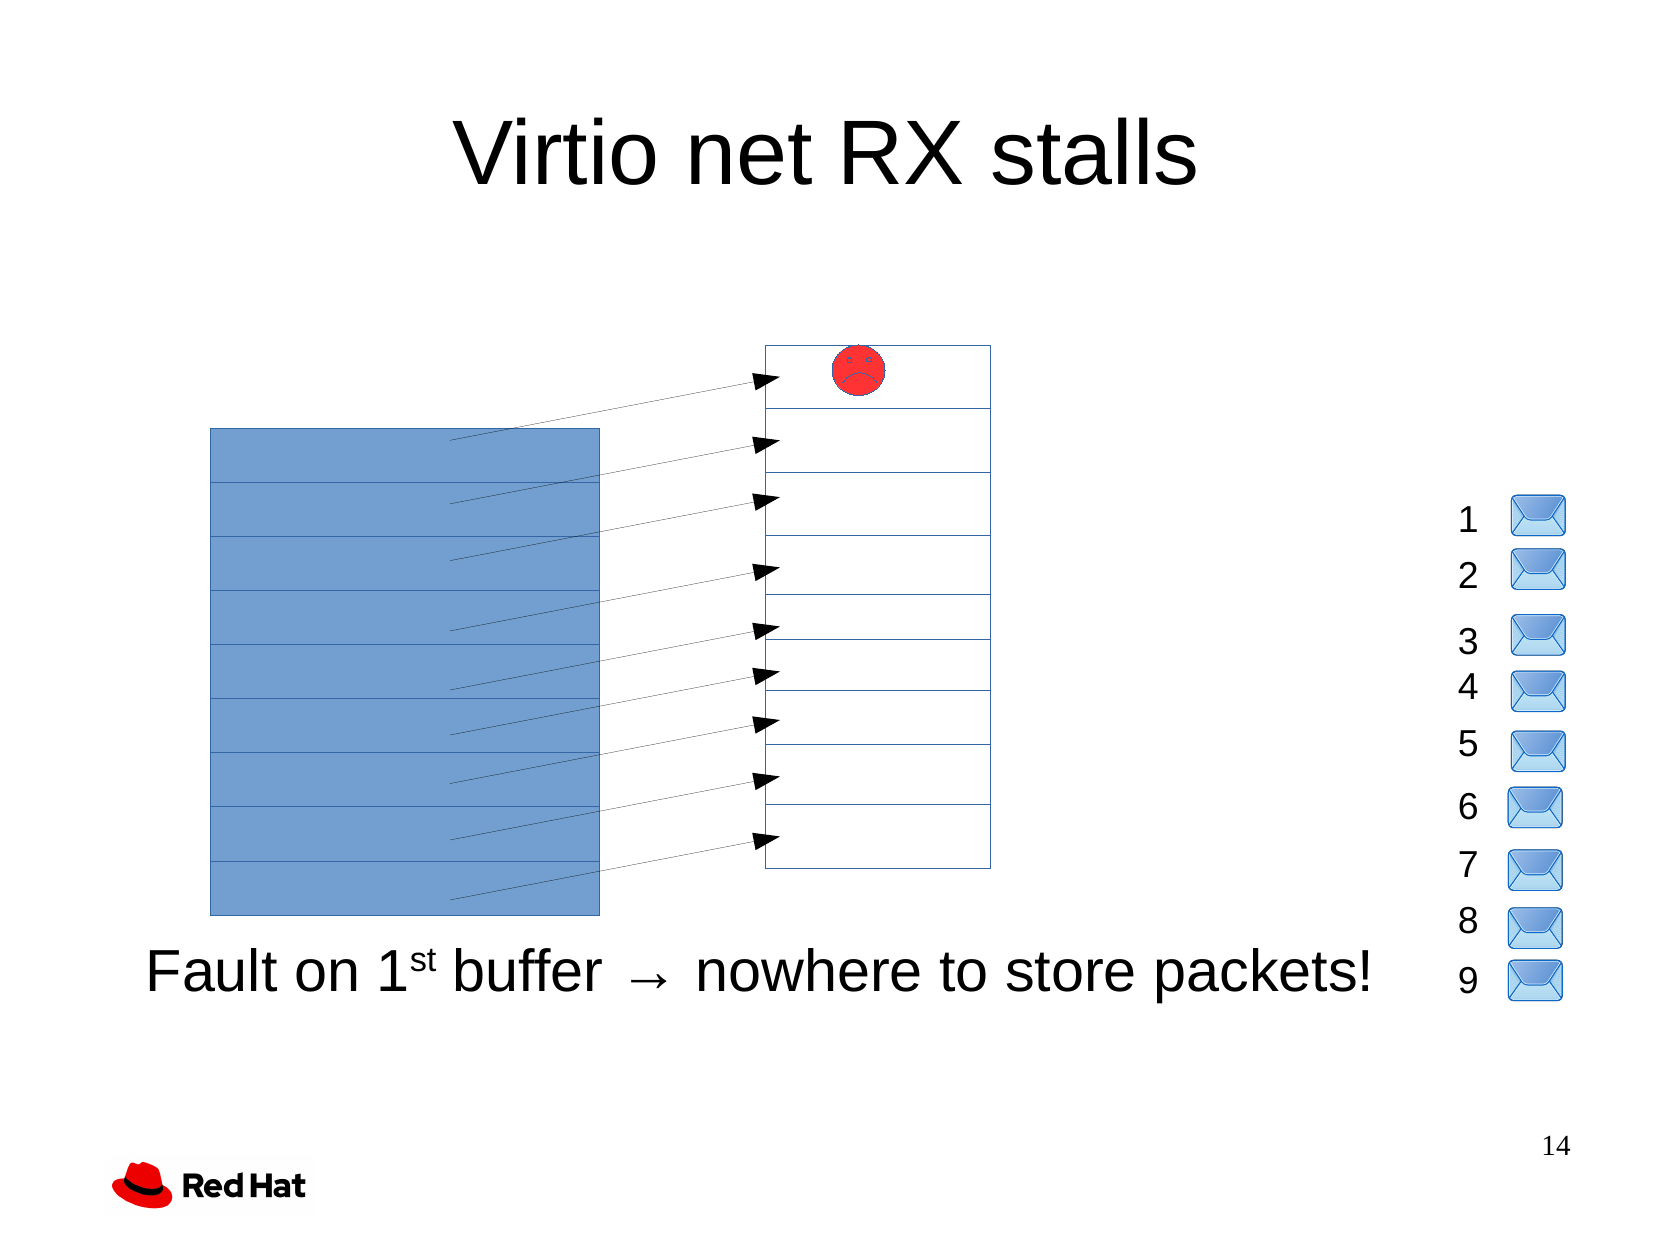

# Virtio net RX stalls
Fault on 1st buffer → nowhere to store packets!
1
2
3
4
5
6
7
8
9
14